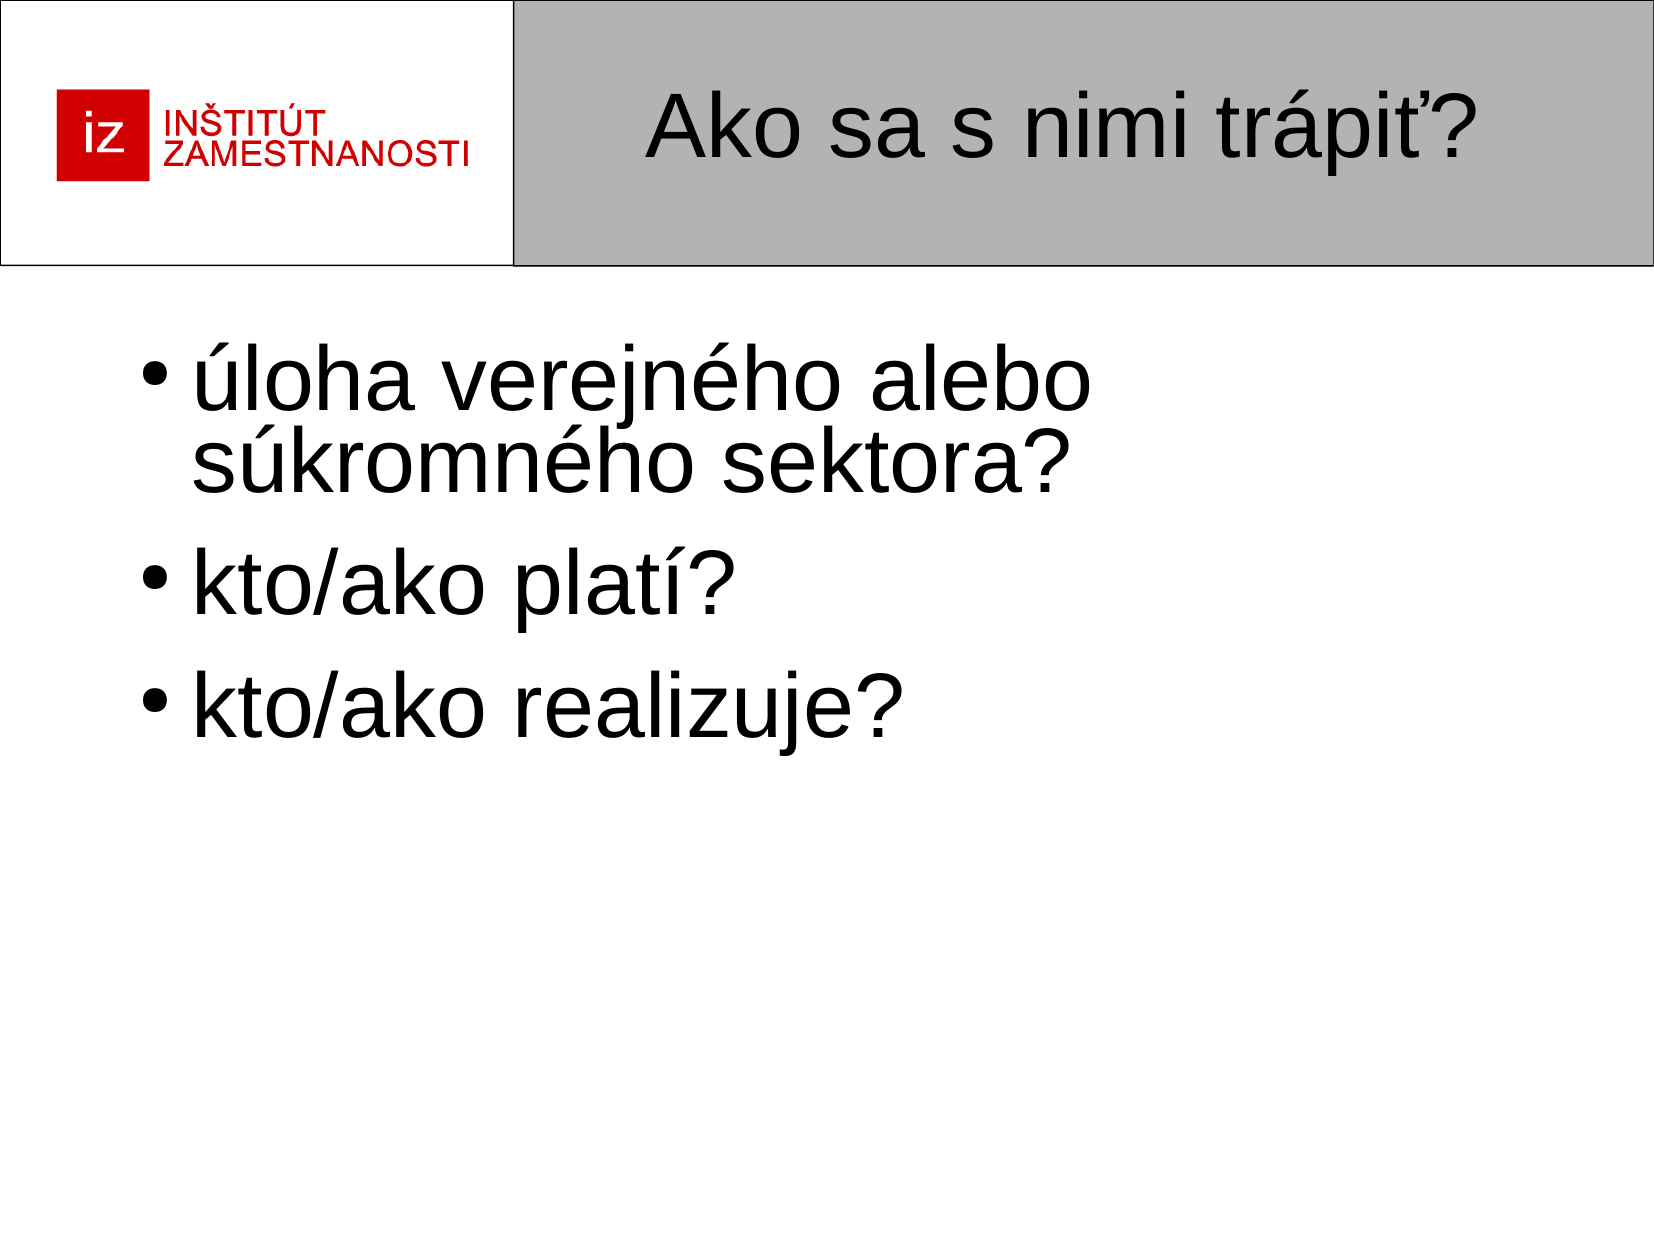

# Ako sa s nimi trápiť?
úloha verejného alebo súkromného sektora?
kto/ako platí?
kto/ako realizuje?